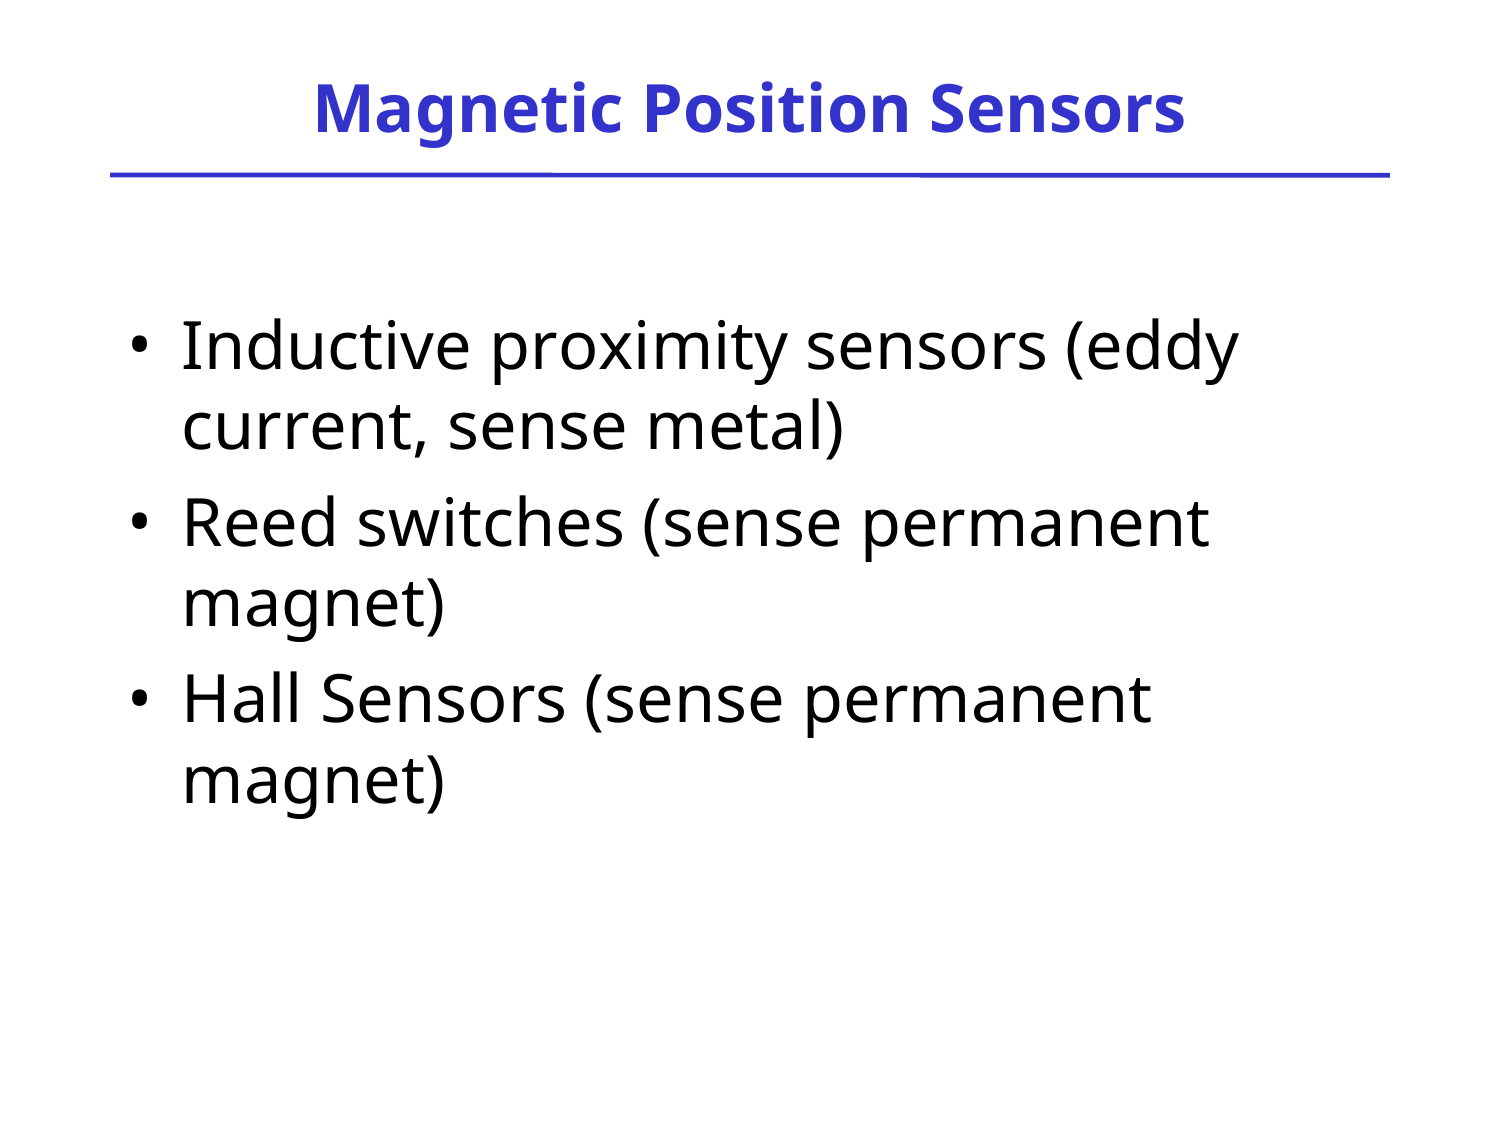

# Magnetic Position Sensors
Inductive proximity sensors (eddy current, sense metal)
Reed switches (sense permanent magnet)
Hall Sensors (sense permanent magnet)